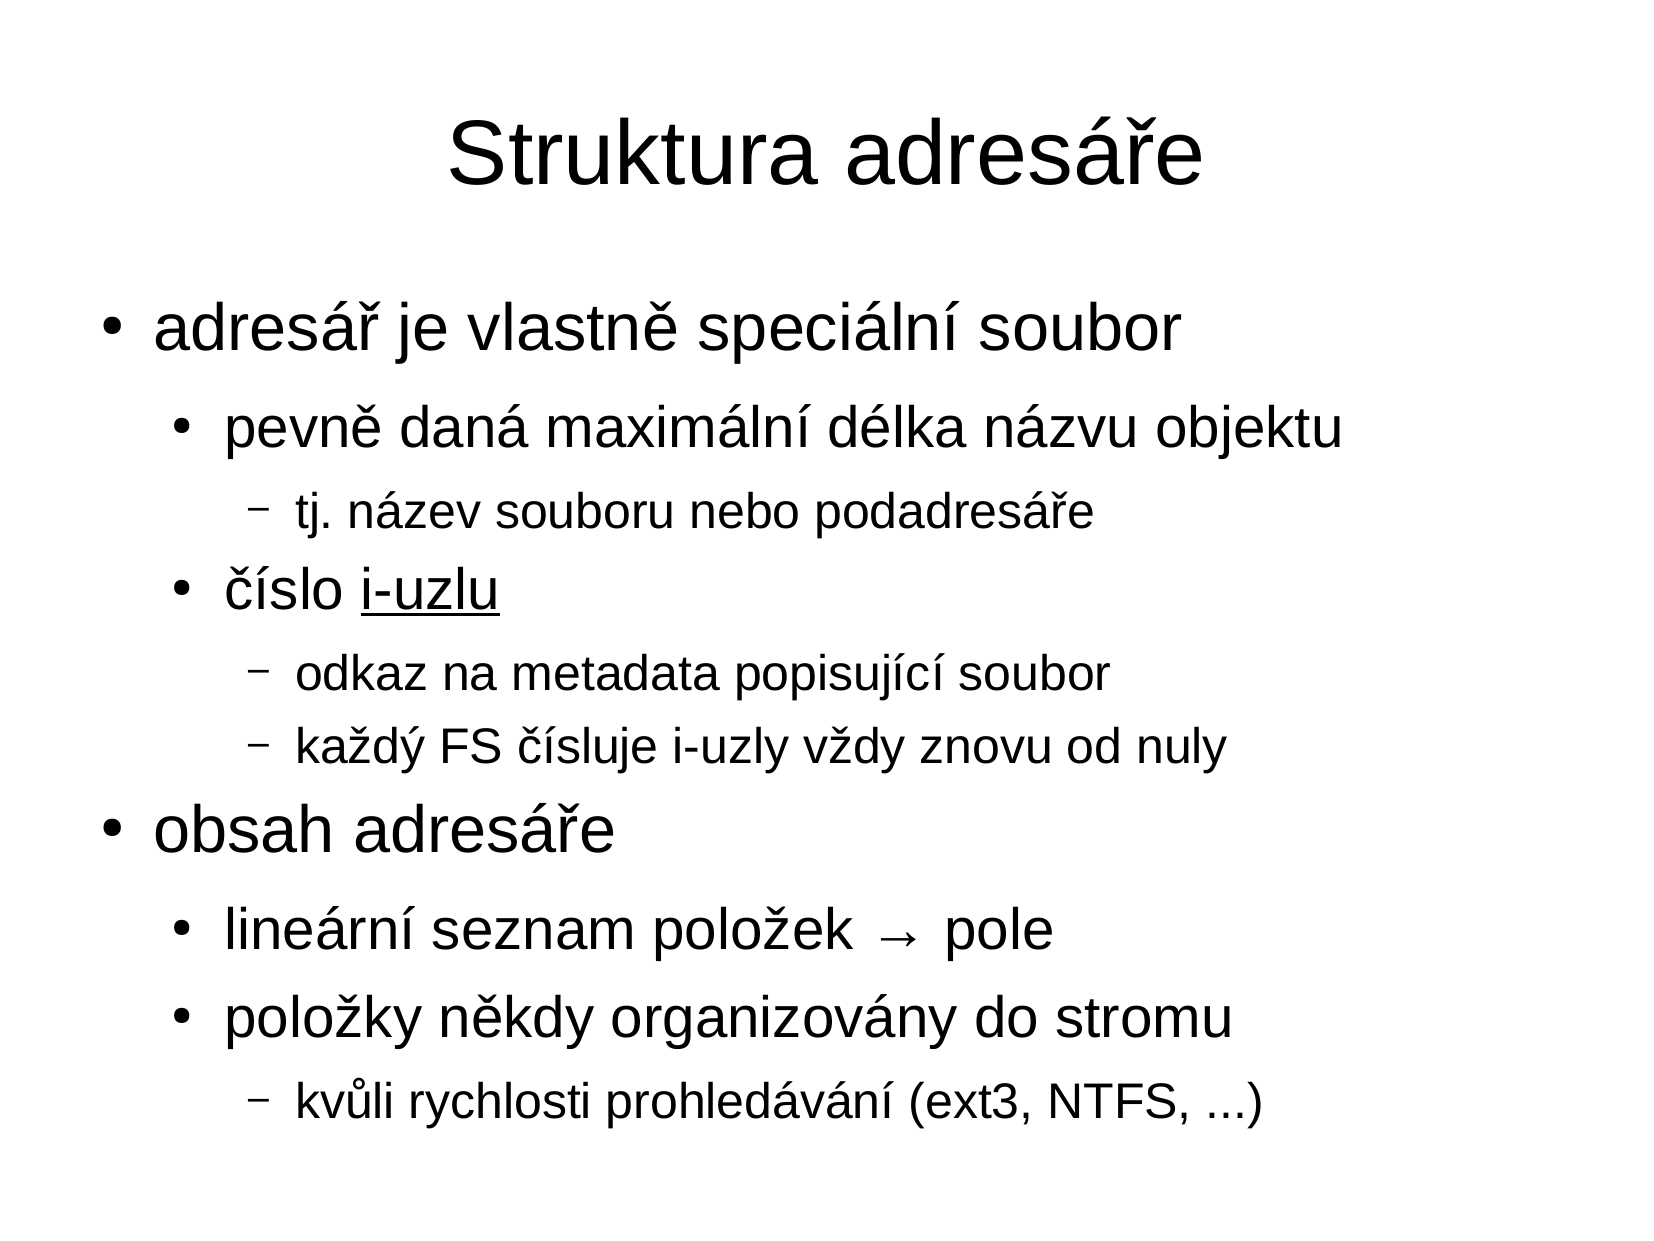

# Struktura adresáře
adresář je vlastně speciální soubor
pevně daná maximální délka názvu objektu
tj. název souboru nebo podadresáře
číslo i-uzlu
odkaz na metadata popisující soubor
každý FS čísluje i-uzly vždy znovu od nuly
obsah adresáře
lineární seznam položek → pole
položky někdy organizovány do stromu
kvůli rychlosti prohledávání (ext3, NTFS, ...)